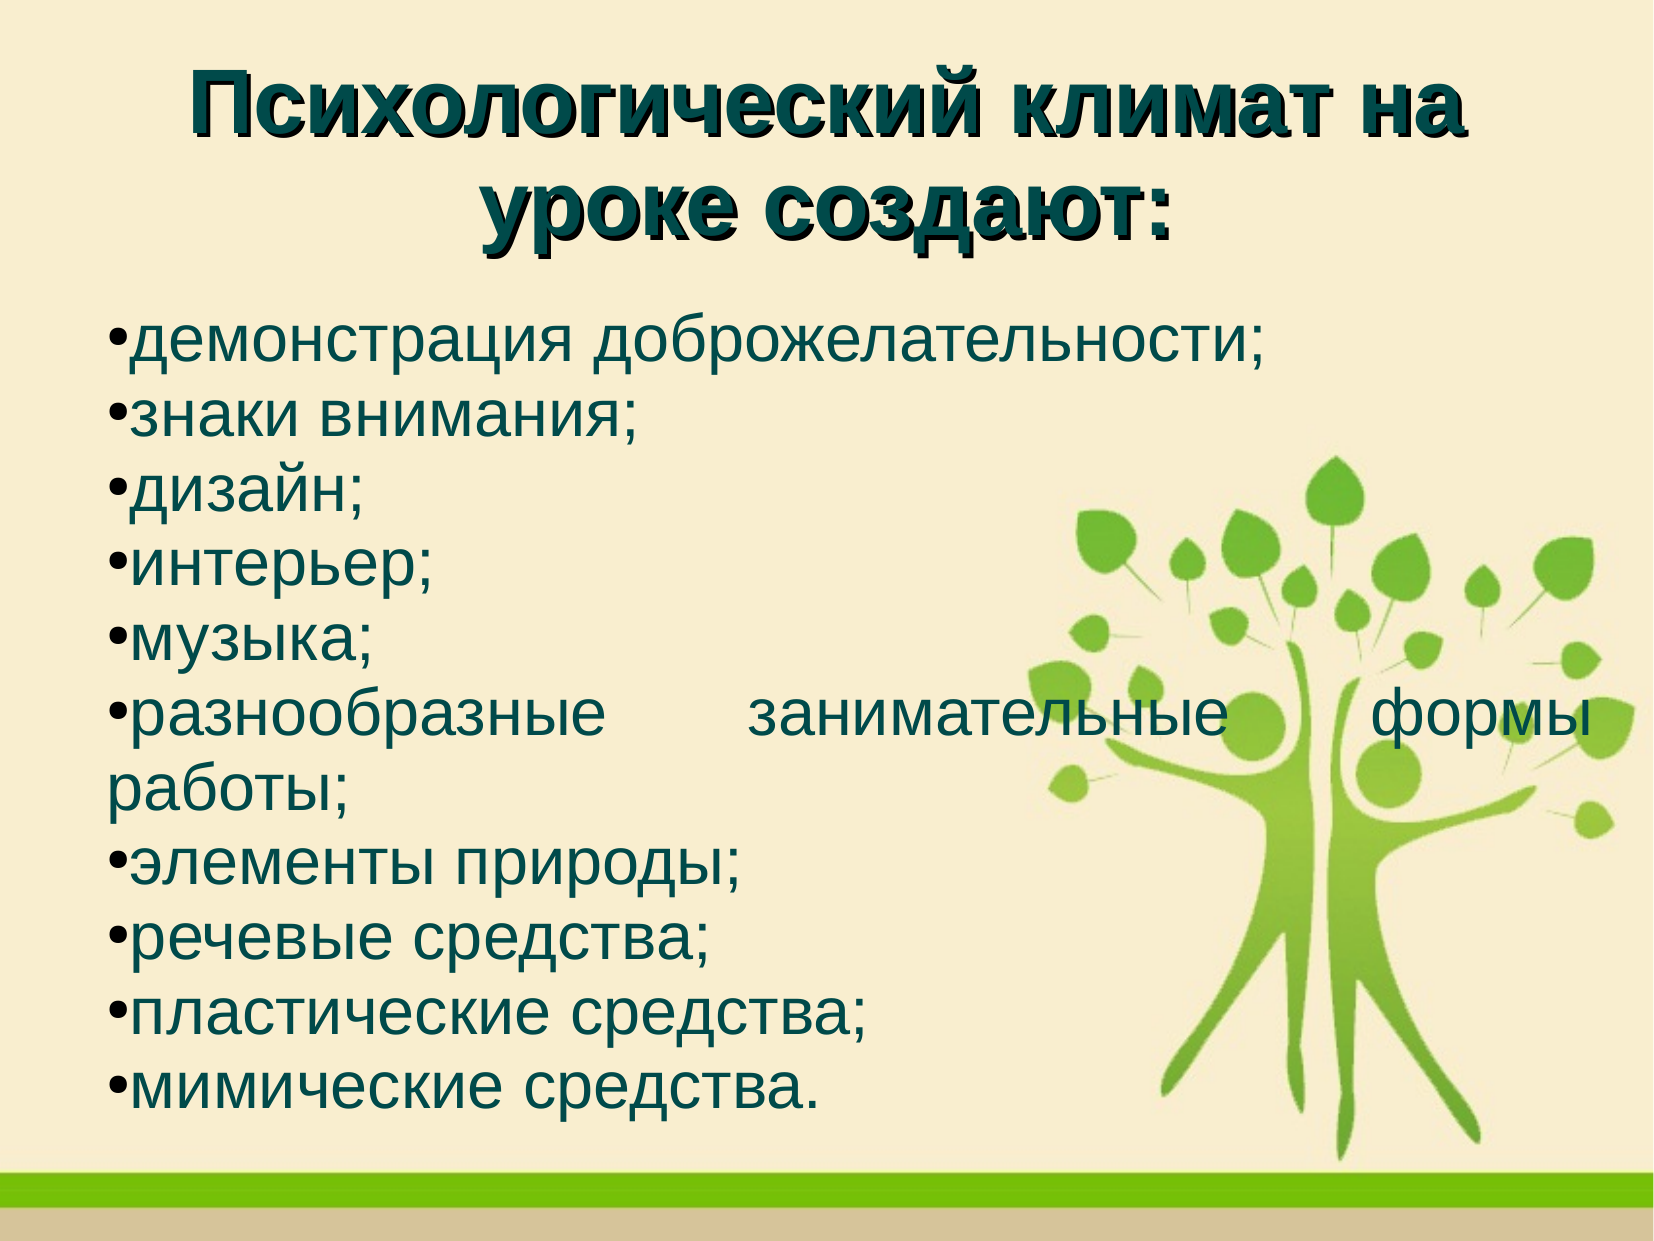

# Психологический климат на уроке создают:
демонстрация доброжелательности;
знаки внимания;
дизайн;
интерьер;
музыка;
разнообразные занимательные формы работы;
элементы природы;
речевые средства;
пластические средства;
мимические средства.